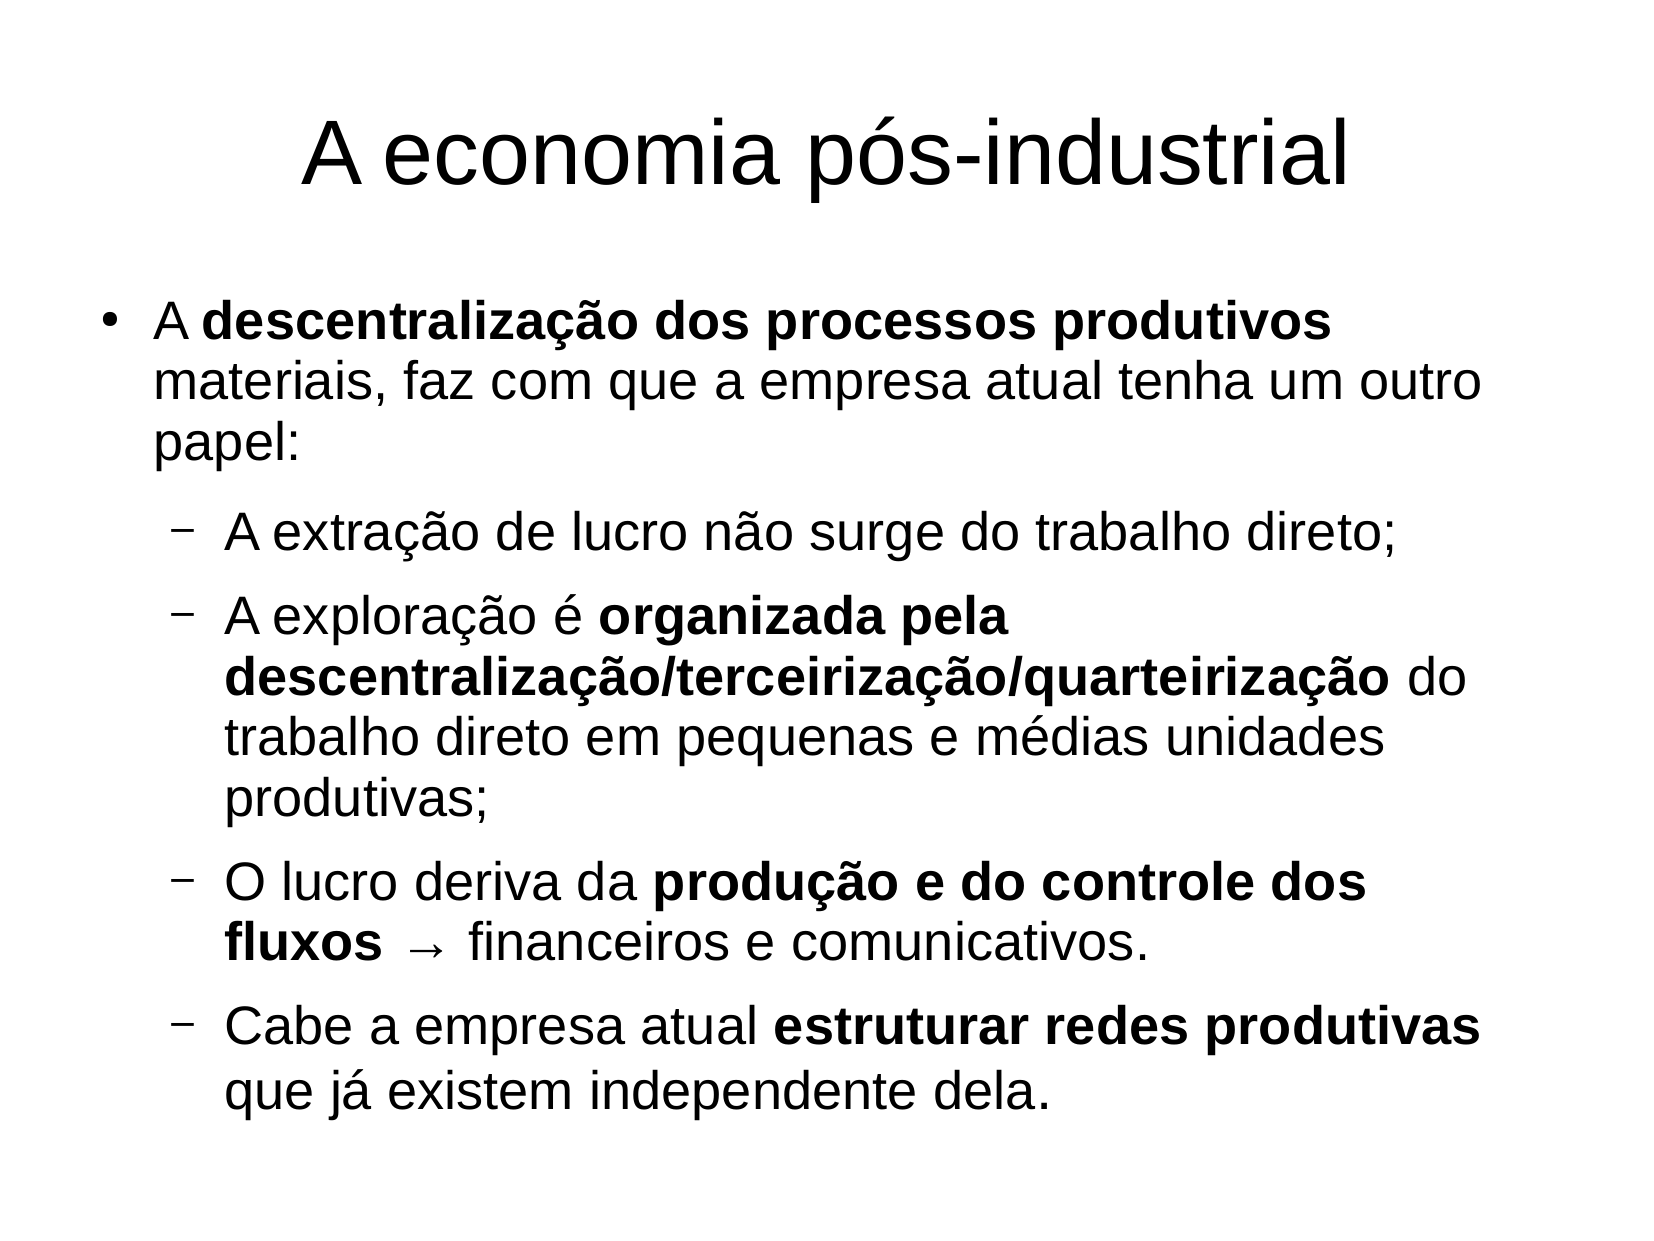

# A economia pós-industrial
A descentralização dos processos produtivos materiais, faz com que a empresa atual tenha um outro papel:
A extração de lucro não surge do trabalho direto;
A exploração é organizada pela descentralização/terceirização/quarteirização do trabalho direto em pequenas e médias unidades produtivas;
O lucro deriva da produção e do controle dos fluxos → financeiros e comunicativos.
Cabe a empresa atual estruturar redes produtivas que já existem independente dela.